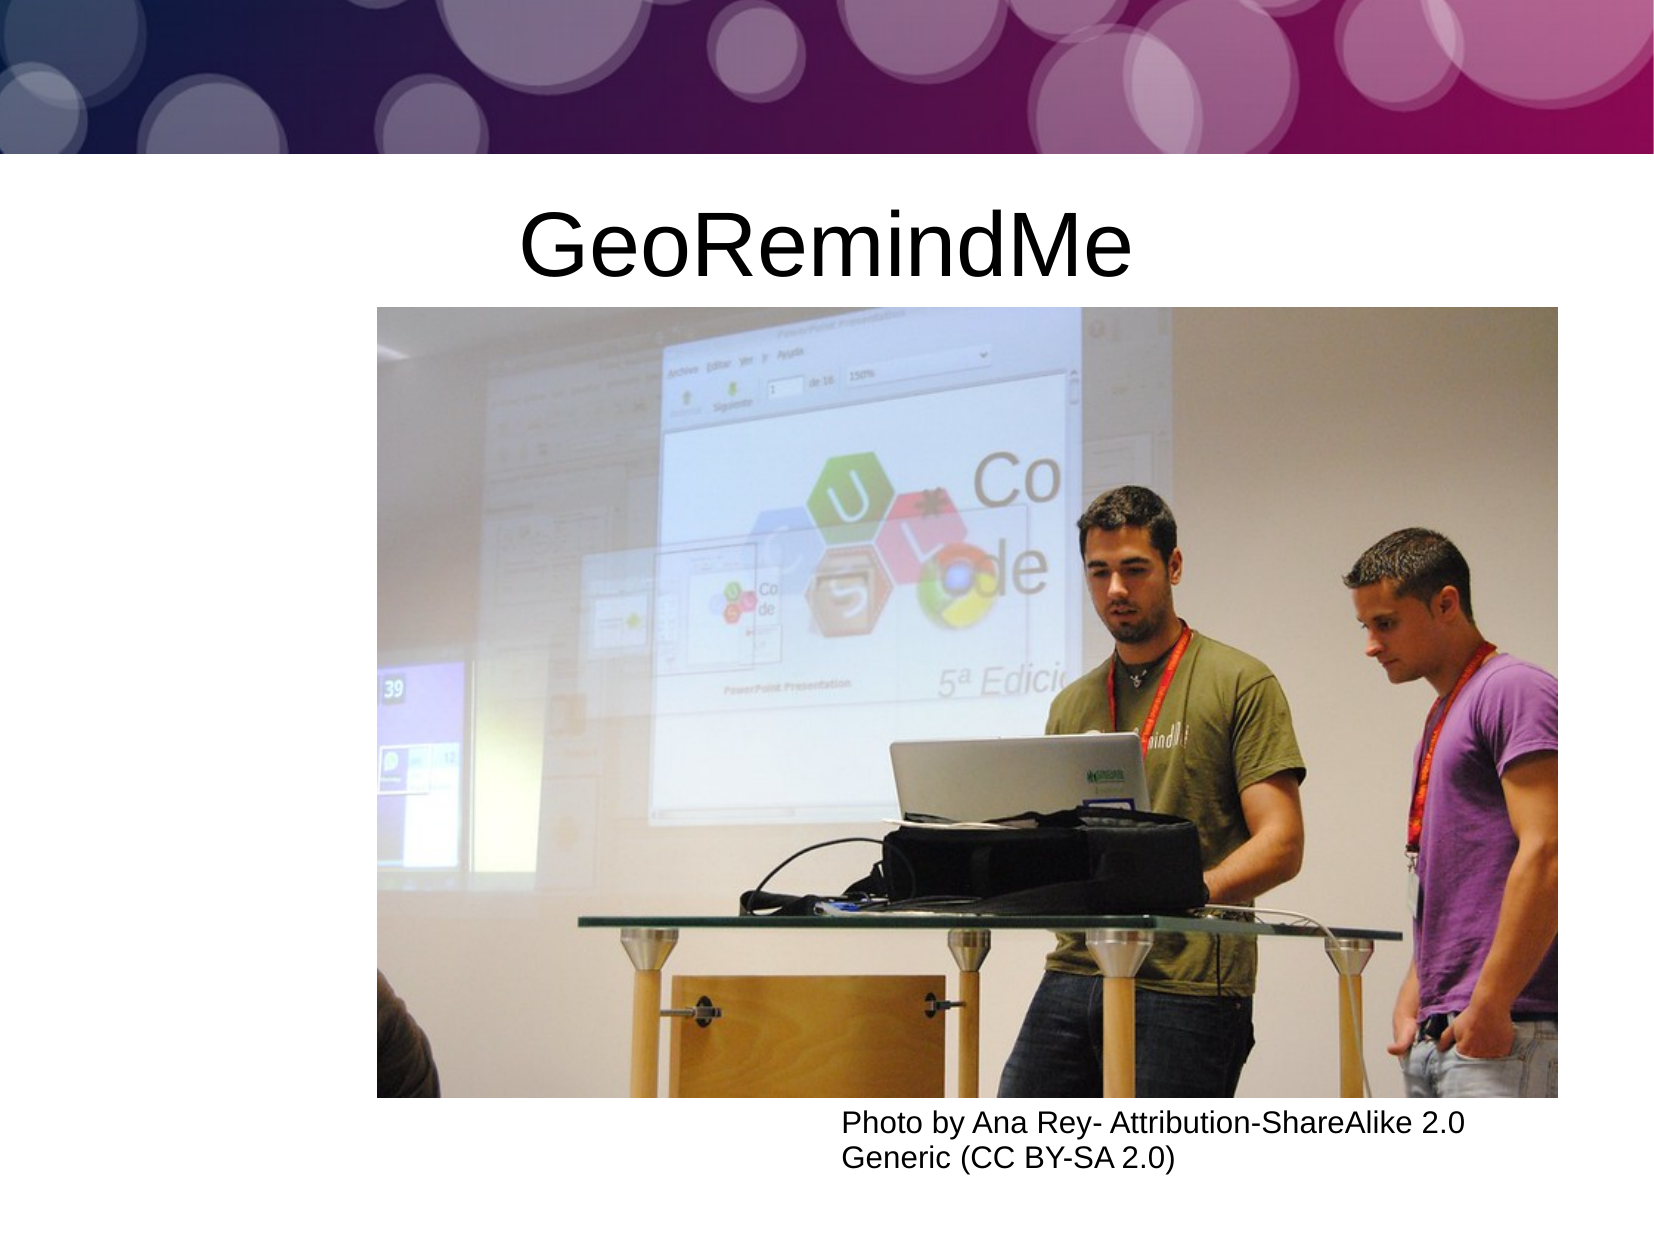

# GeoRemindMe
Photo by Ana Rey- Attribution-ShareAlike 2.0 Generic (CC BY-SA 2.0)